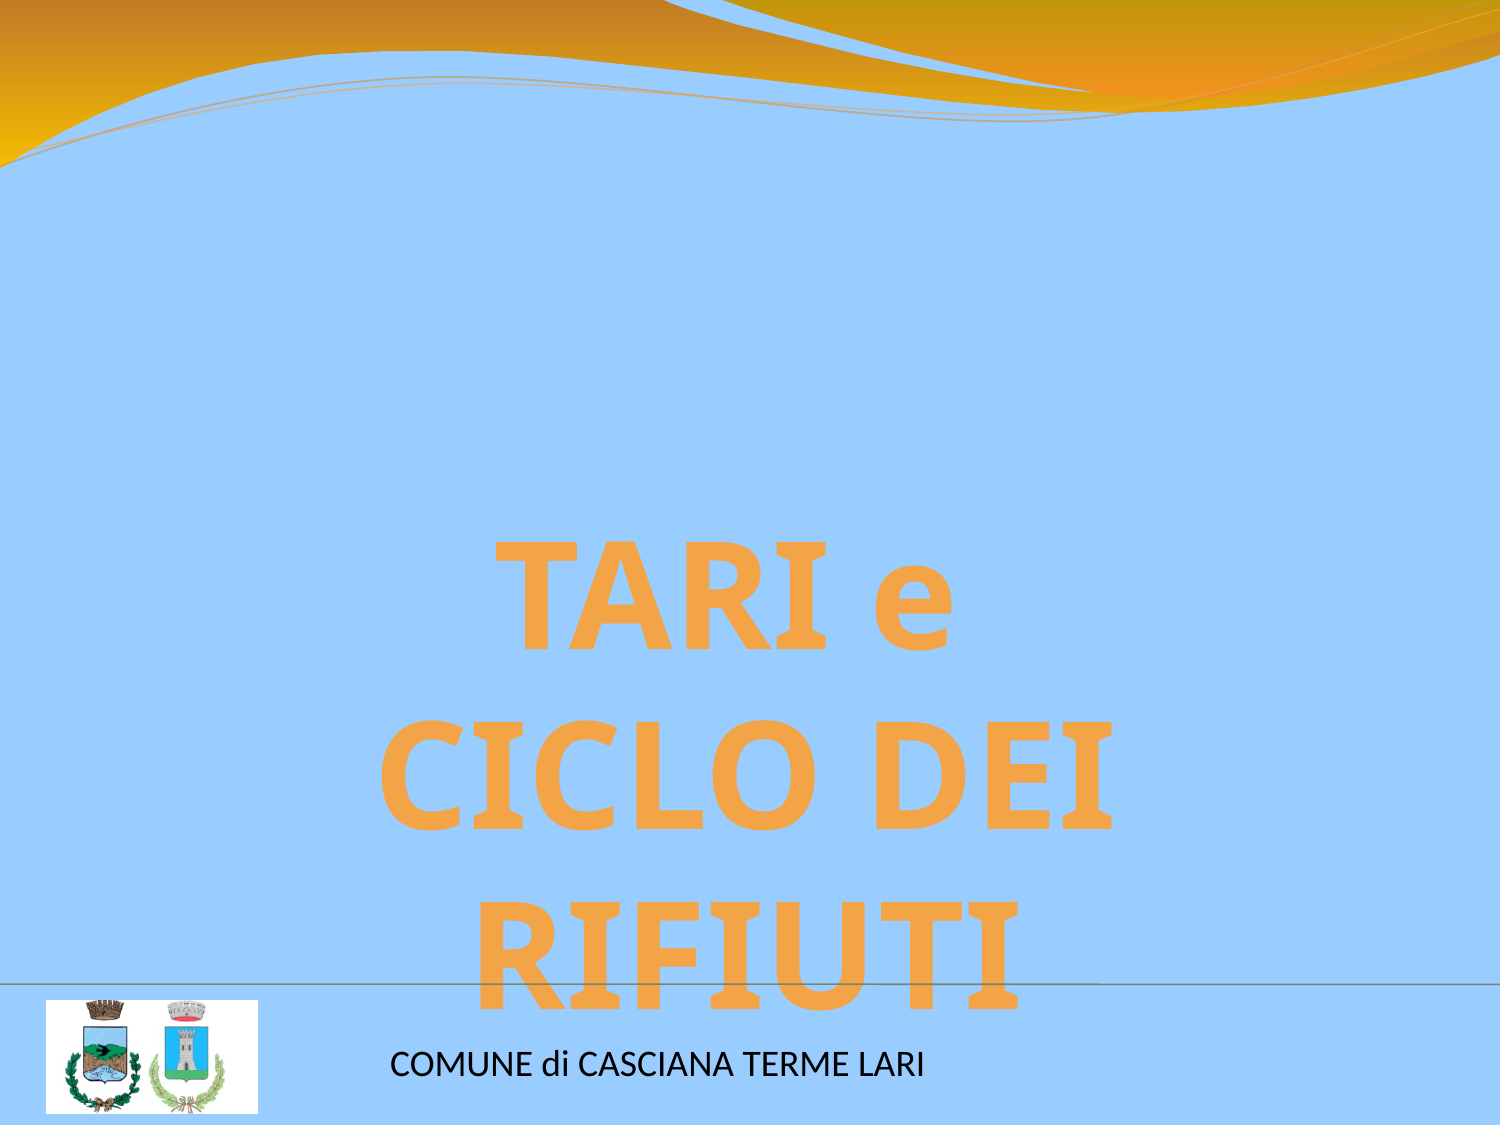

# TARI e CICLO DEI RIFIUTI
COMUNE di CASCIANA TERME LARI